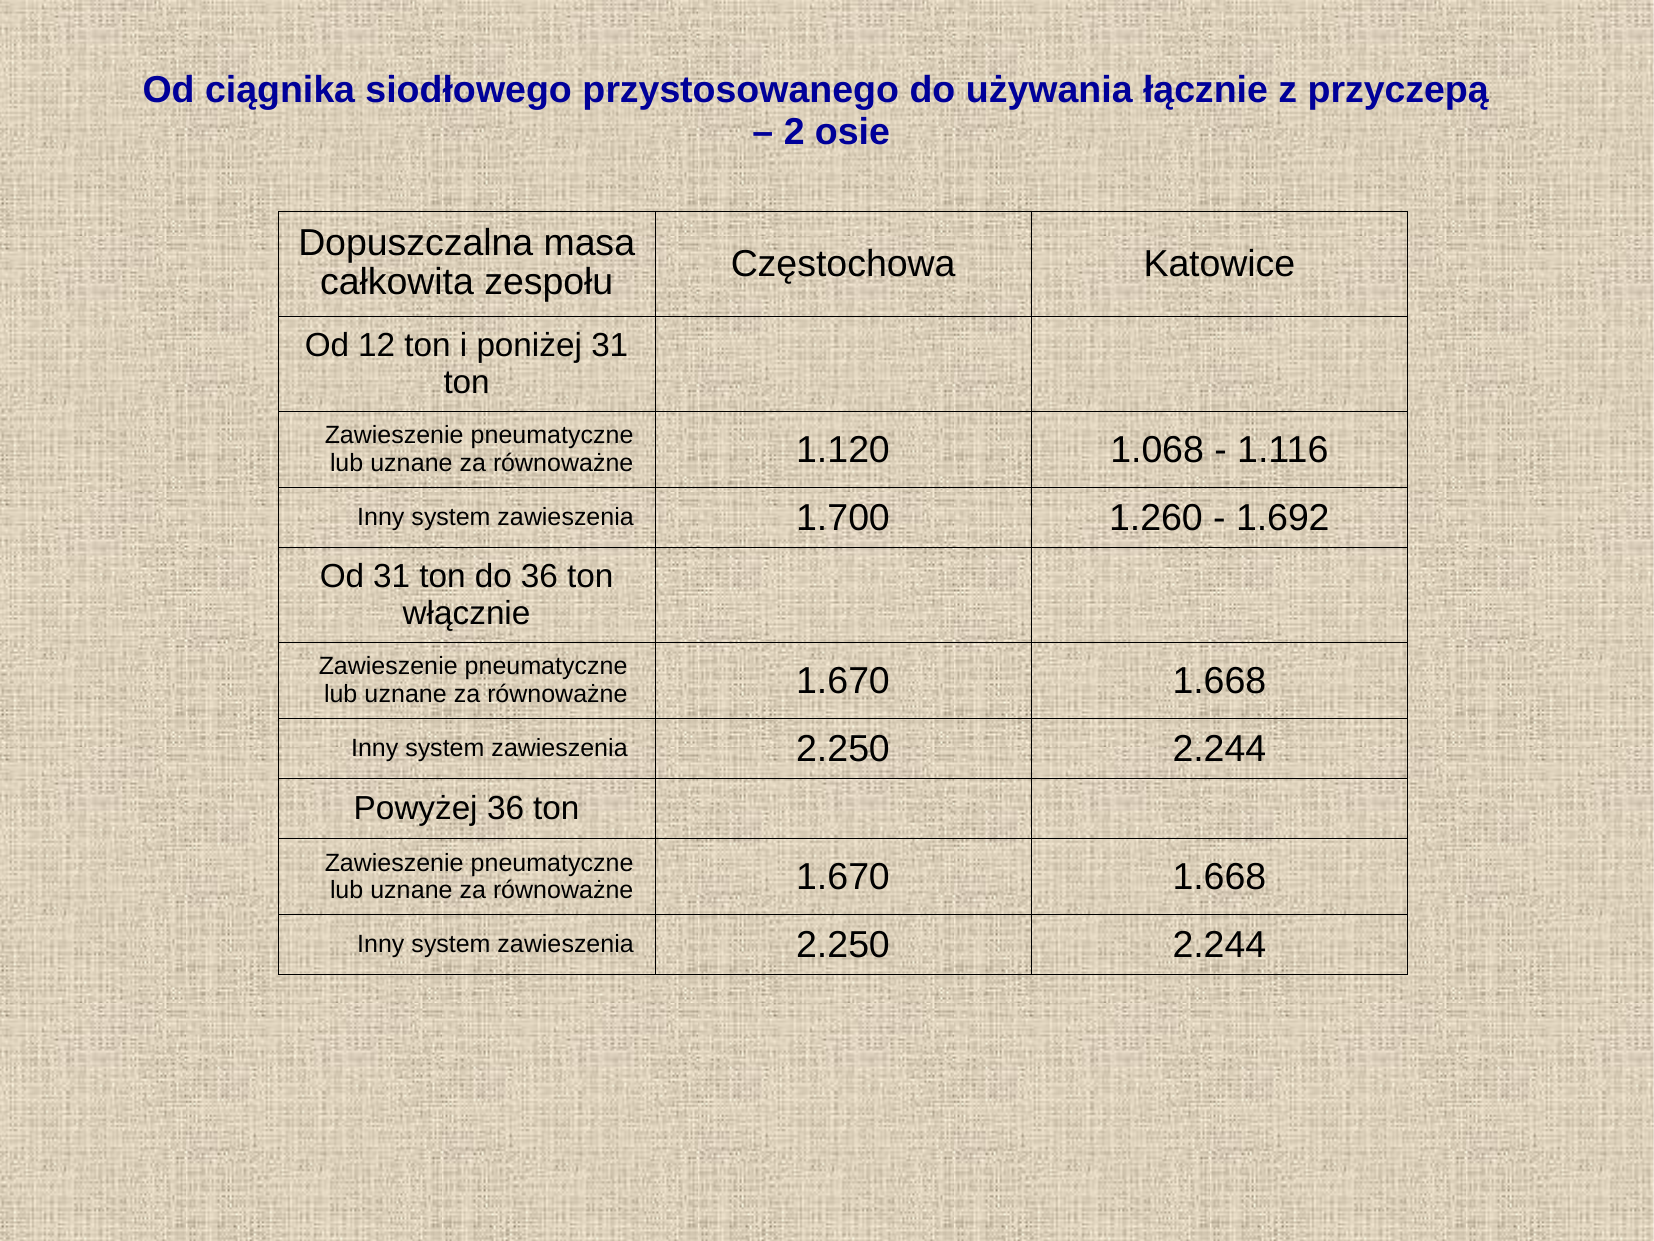

Od ciągnika siodłowego przystosowanego do używania łącznie z przyczepą
– 2 osie
| Dopuszczalna masa całkowita zespołu | Częstochowa | Katowice |
| --- | --- | --- |
| Od 12 ton i poniżej 31 ton | | |
| Zawieszenie pneumatyczne lub uznane za równoważne | 1.120 | 1.068 - 1.116 |
| Inny system zawieszenia | 1.700 | 1.260 - 1.692 |
| Od 31 ton do 36 ton włącznie | | |
| Zawieszenie pneumatyczne lub uznane za równoważne | 1.670 | 1.668 |
| Inny system zawieszenia | 2.250 | 2.244 |
| Powyżej 36 ton | | |
| Zawieszenie pneumatyczne lub uznane za równoważne | 1.670 | 1.668 |
| Inny system zawieszenia | 2.250 | 2.244 |